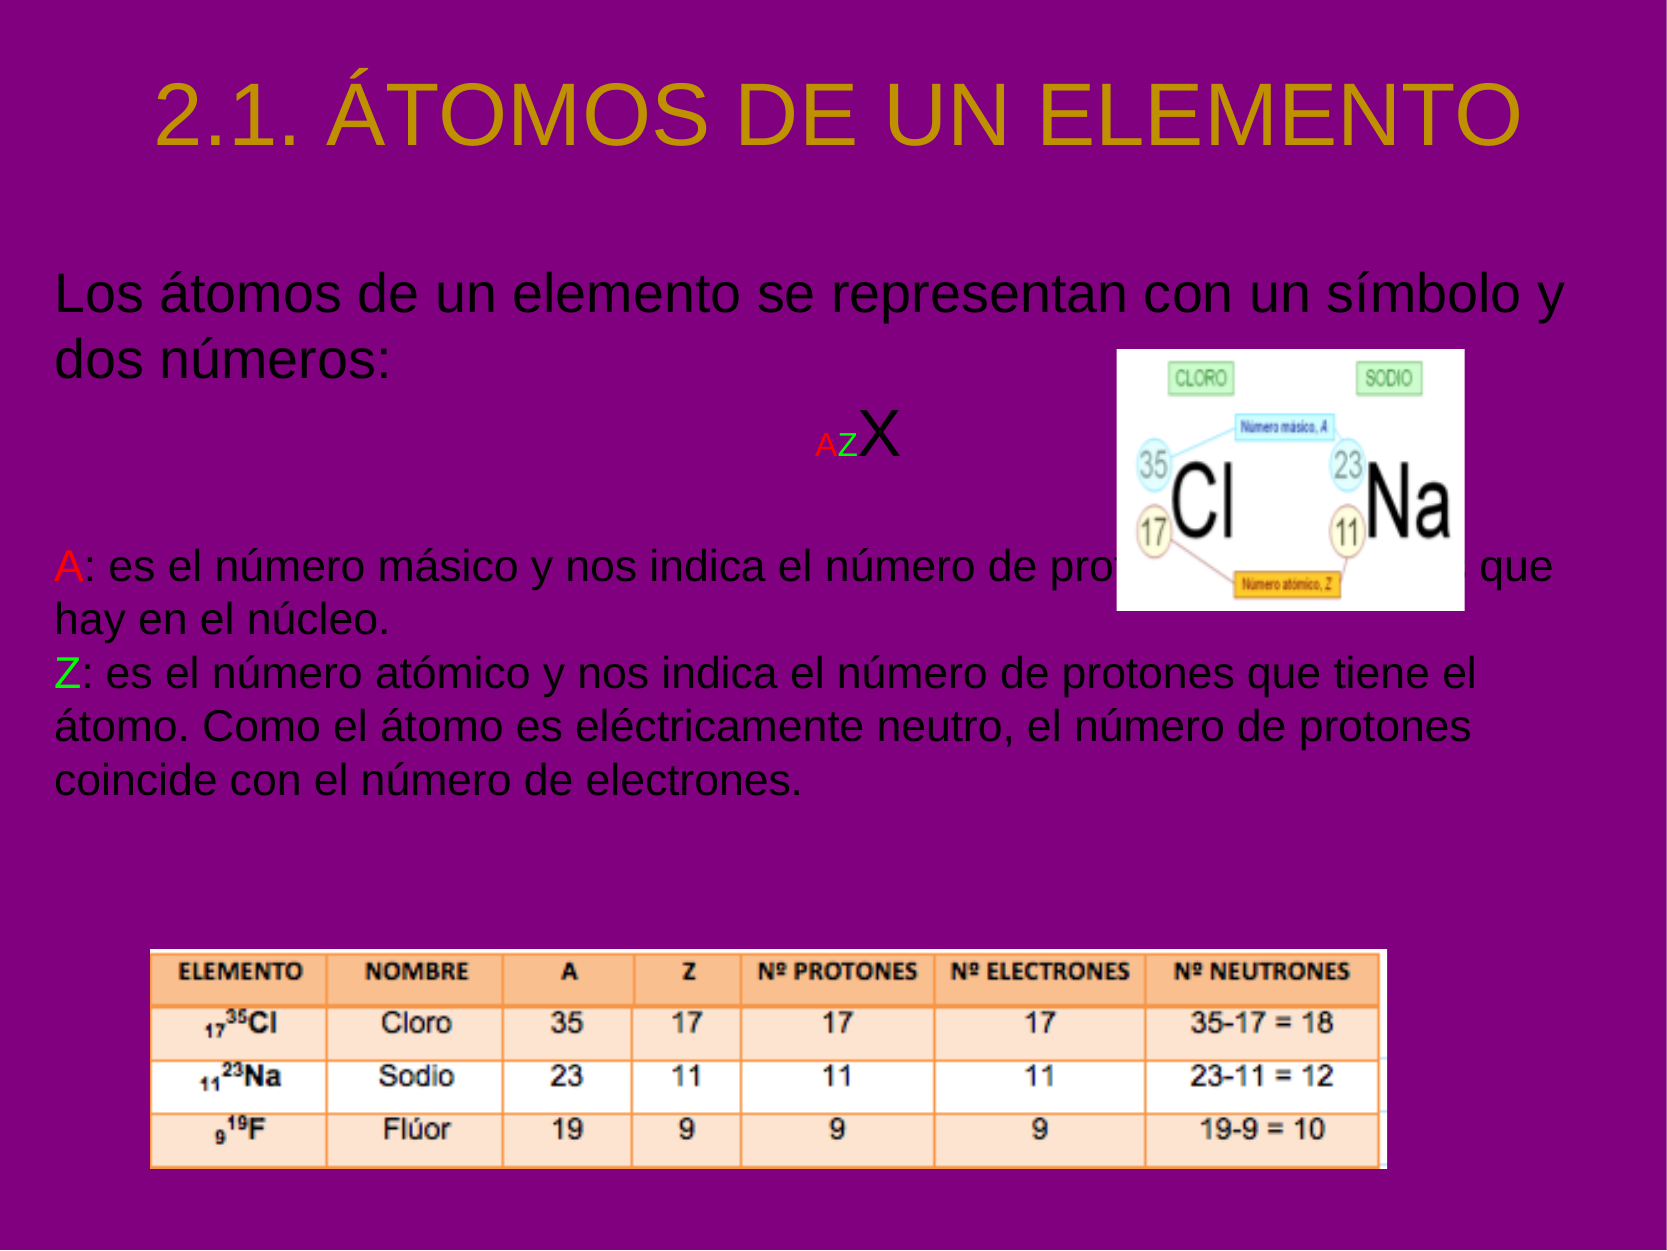

# 2.1. ÁTOMOS DE UN ELEMENTO
Los átomos de un elemento se representan con un símbolo y dos números:
   AZX
A: es el número másico y nos indica el número de protones y neutrones que hay en el núcleo.
Z: es el número atómico y nos indica el número de protones que tiene el átomo. Como el átomo es eléctricamente neutro, el número de protones coincide con el número de electrones.